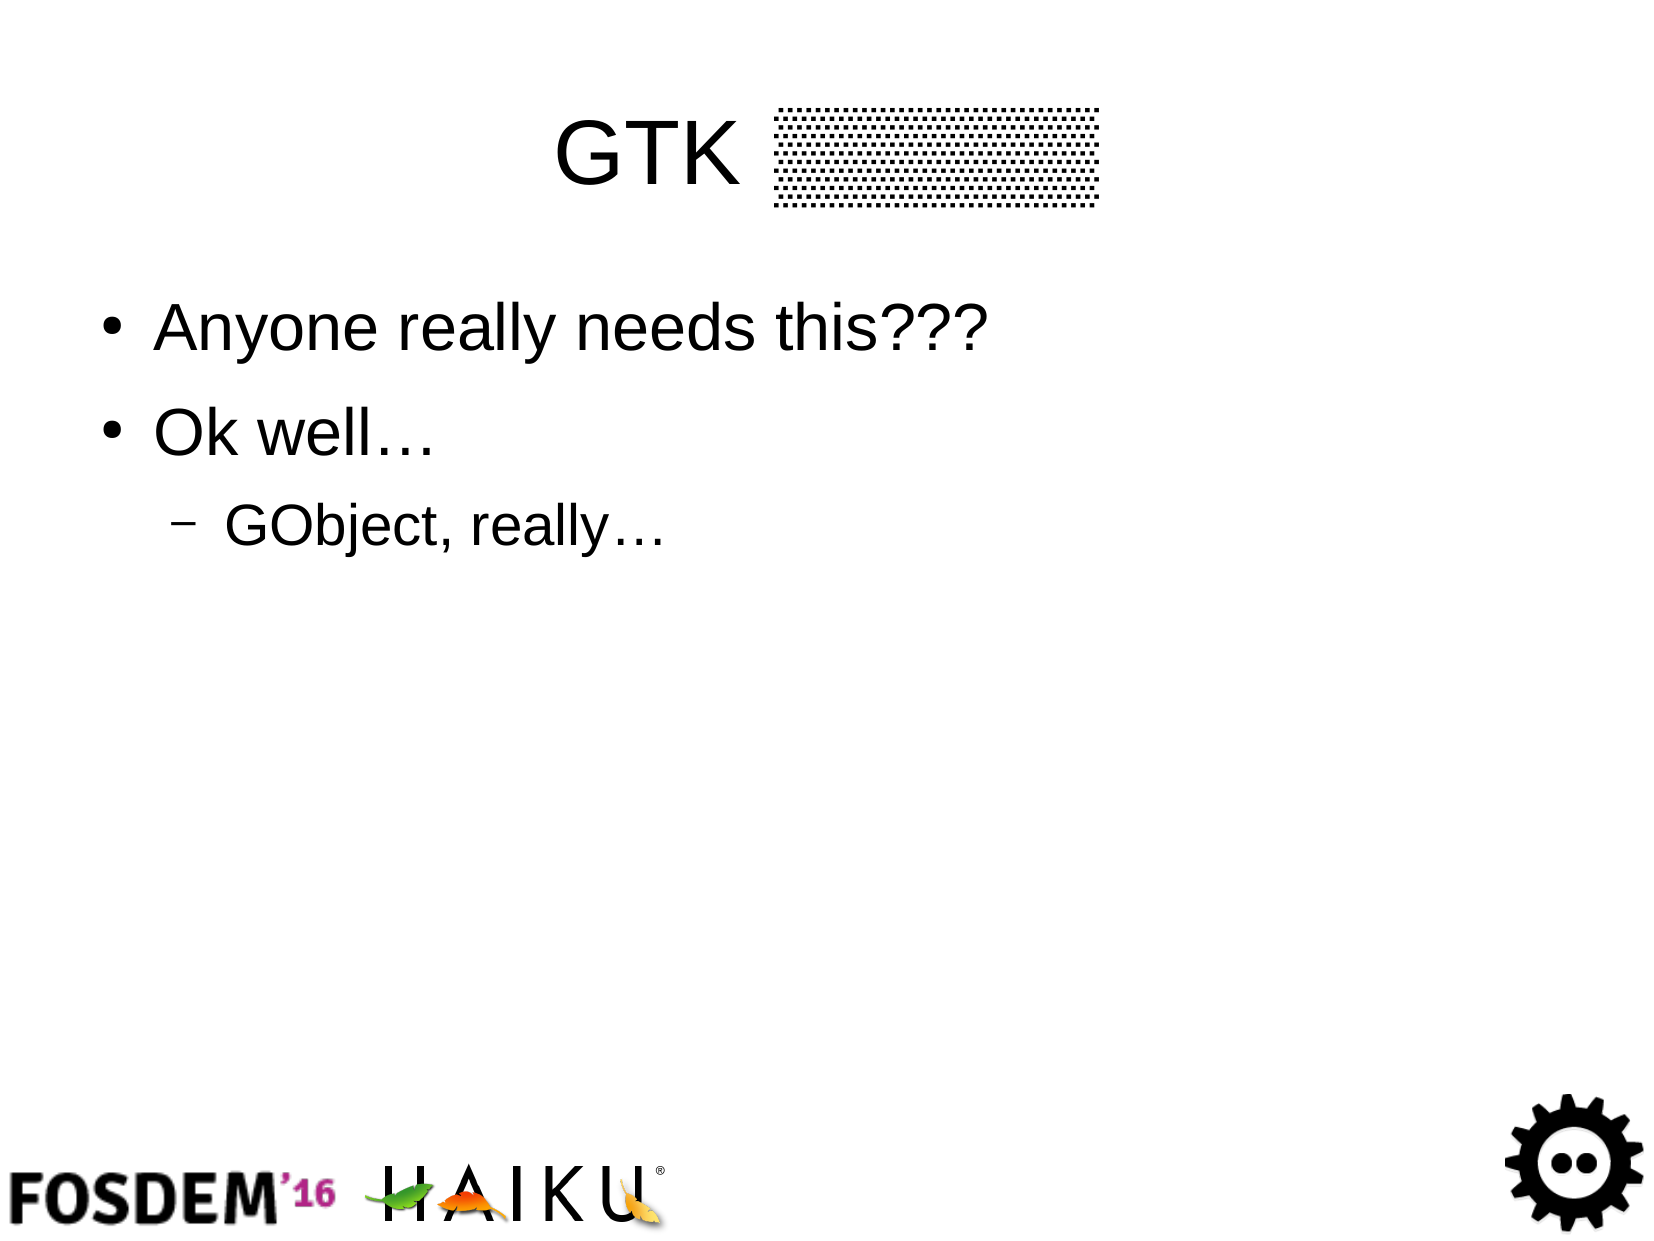

# GTK	▒▒▒▒▒
Anyone really needs this???
Ok well…
GObject, really…